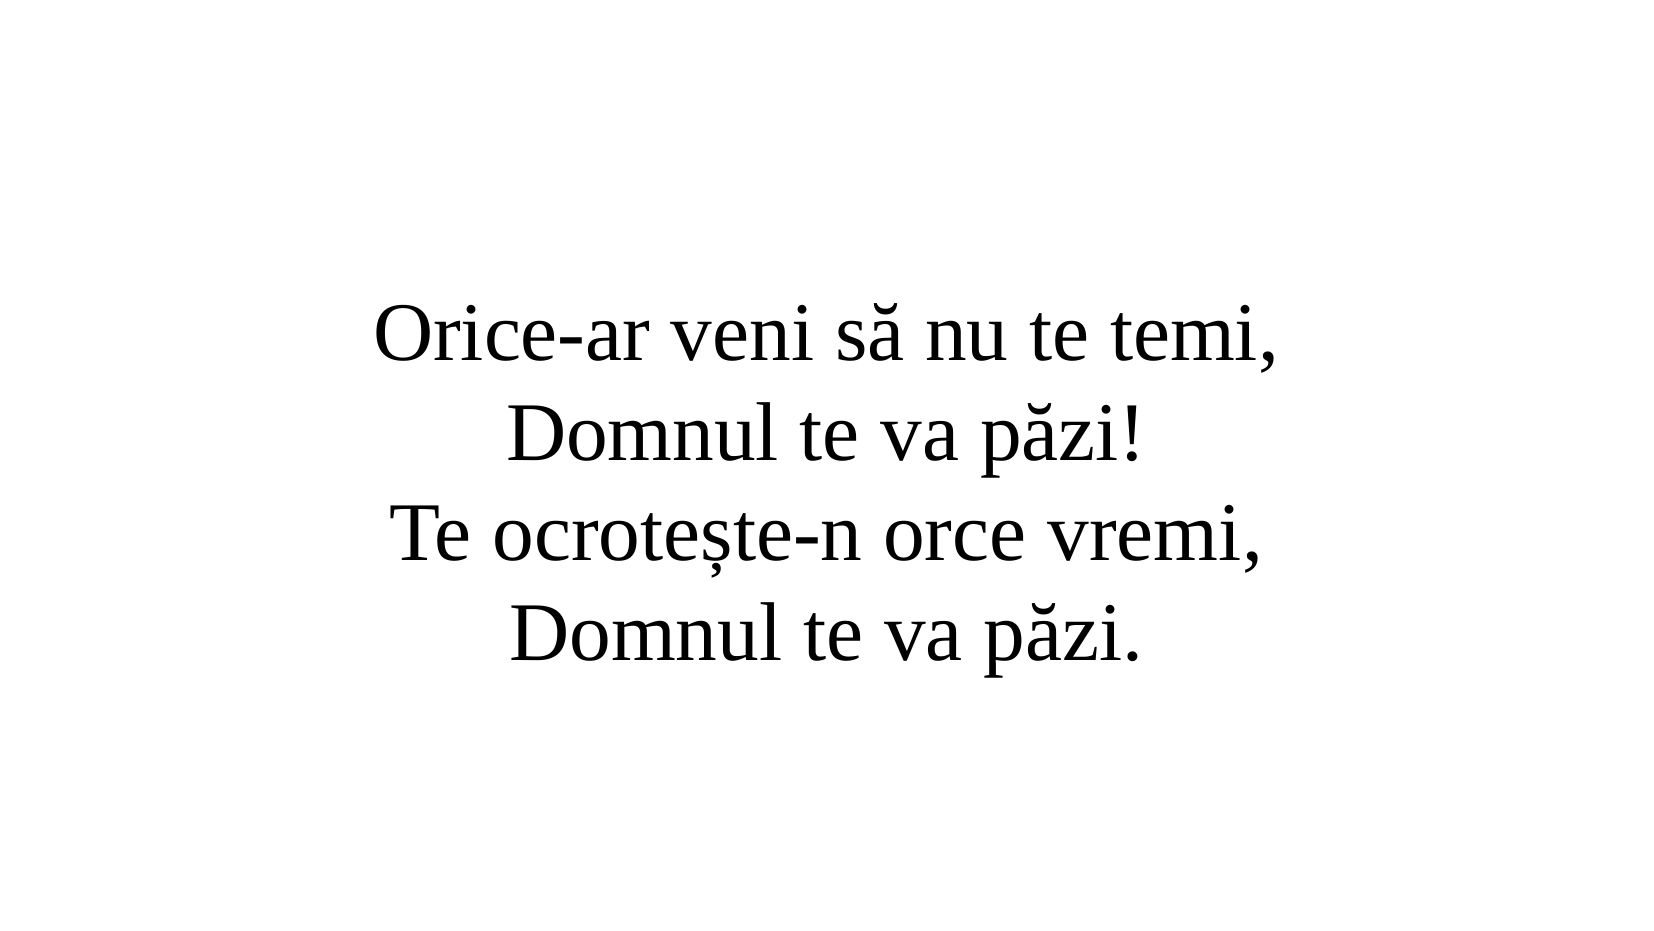

# Orice-ar veni să nu te temi, Domnul te va păzi! Te ocrotește-n orce vremi, Domnul te va păzi.